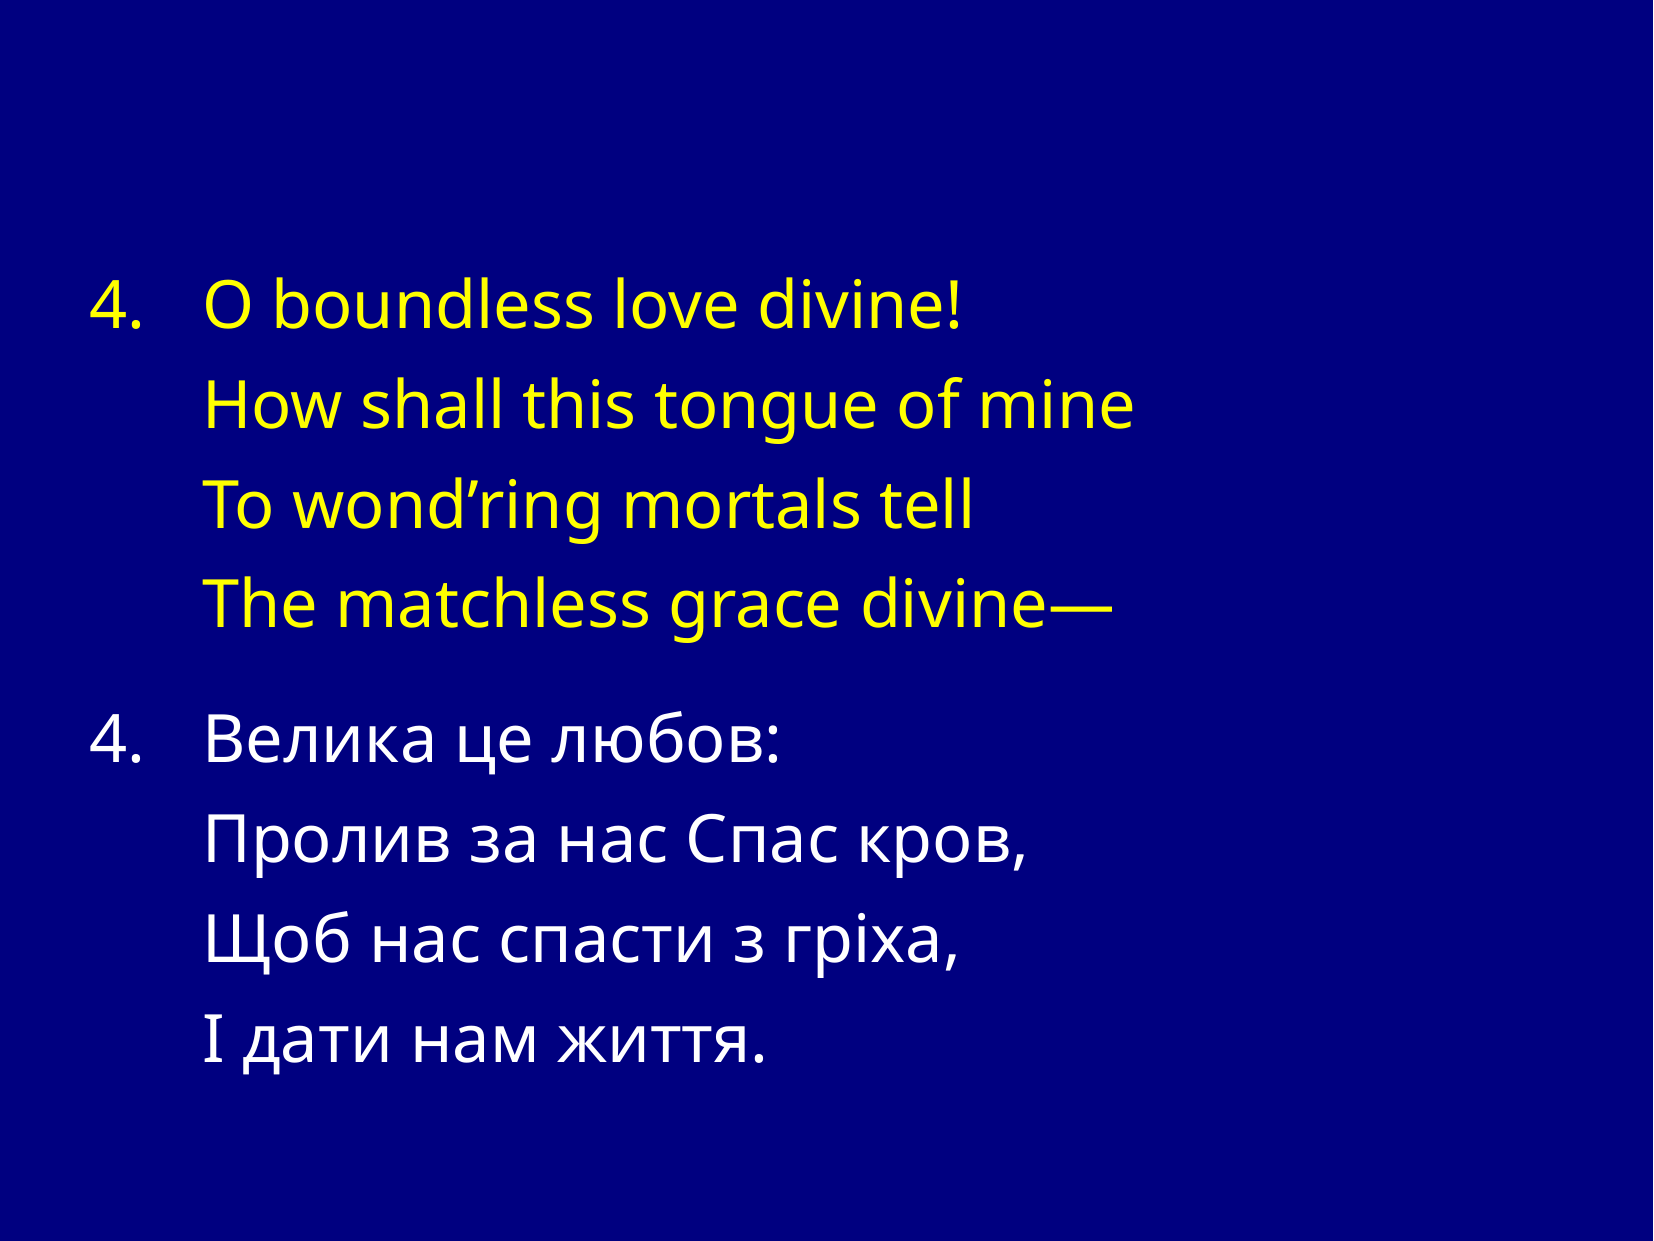

4.	O boundless love divine!
	How shall this tongue of mine
	To wond’ring mortals tell
	The matchless grace divine—
4.	Велика це любов:
	Пролив за нас Спас кров,
	Щоб нас спасти з гріха,
	І дати нам життя.